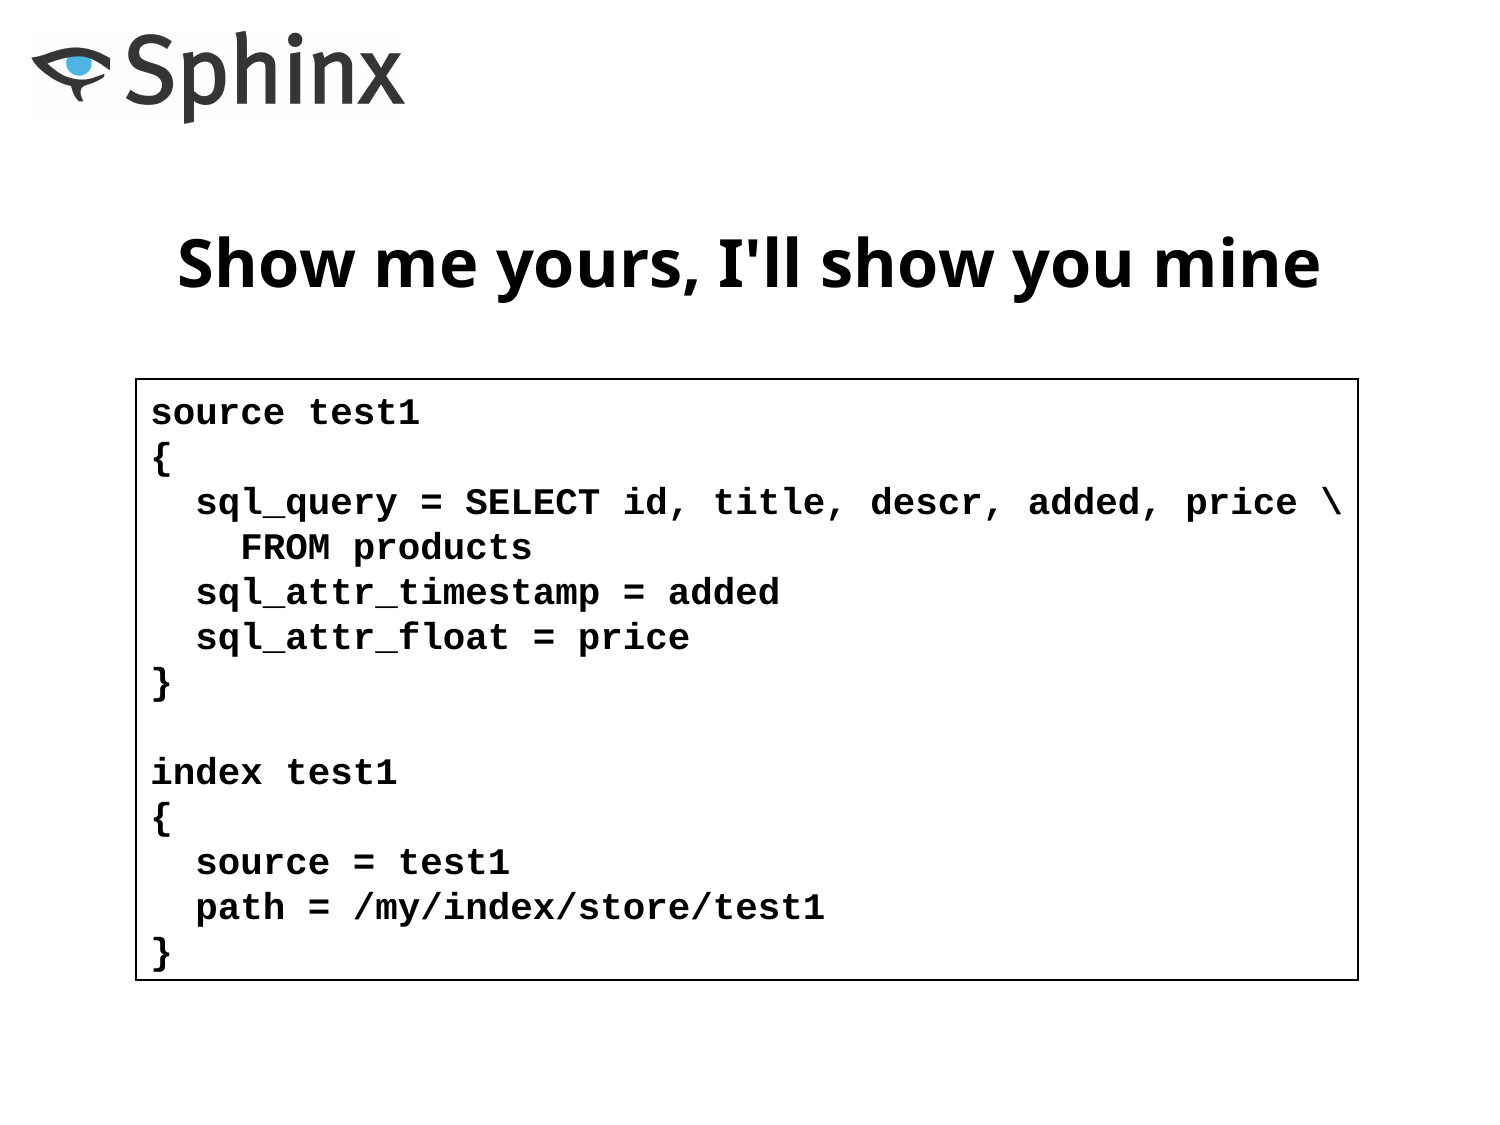

# Show me yours, I'll show you mine
source test1
{
 sql_query = SELECT id, title, descr, added, price \
 FROM products
 sql_attr_timestamp = added
 sql_attr_float = price
}
index test1
{
 source = test1
 path = /my/index/store/test1
}